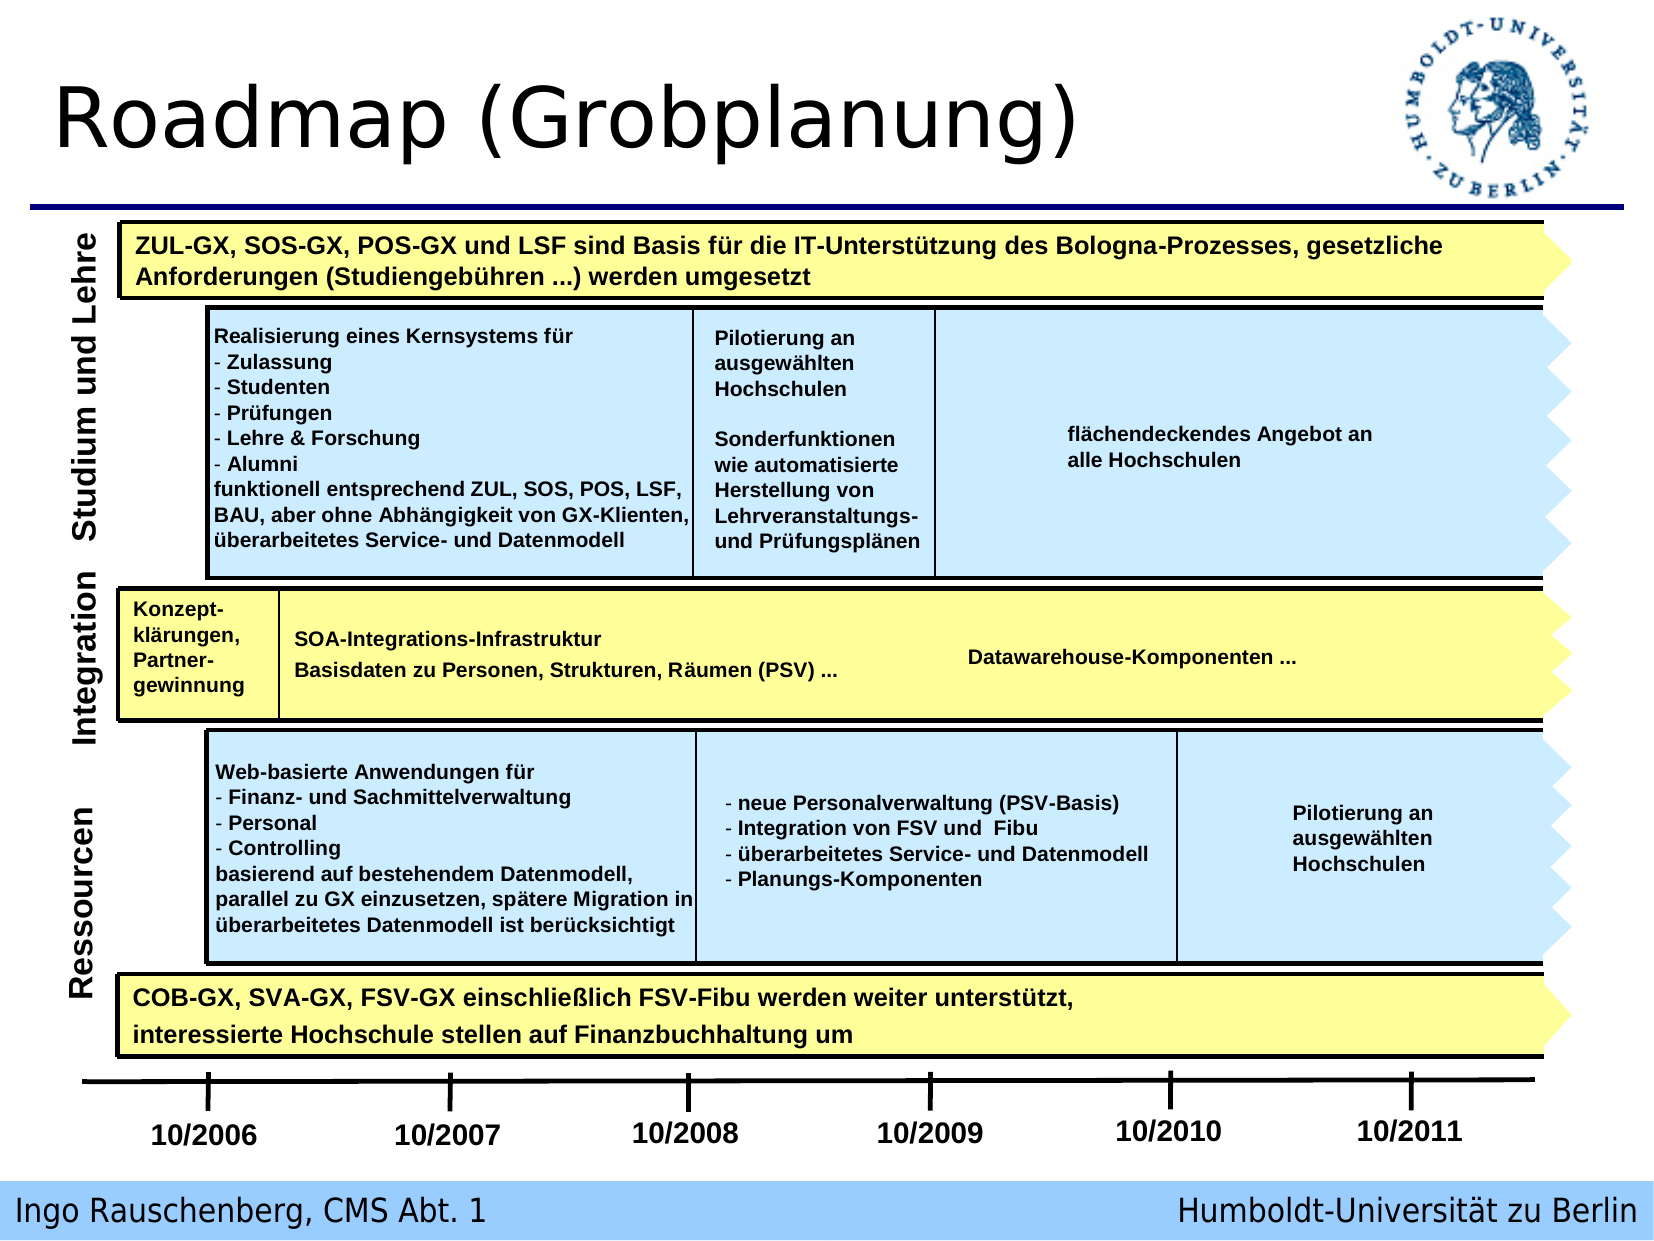

# Roadmap (Grobplanung)
Ingo Rauschenberg, CMS Abt. 1
Humboldt-Universität zu Berlin